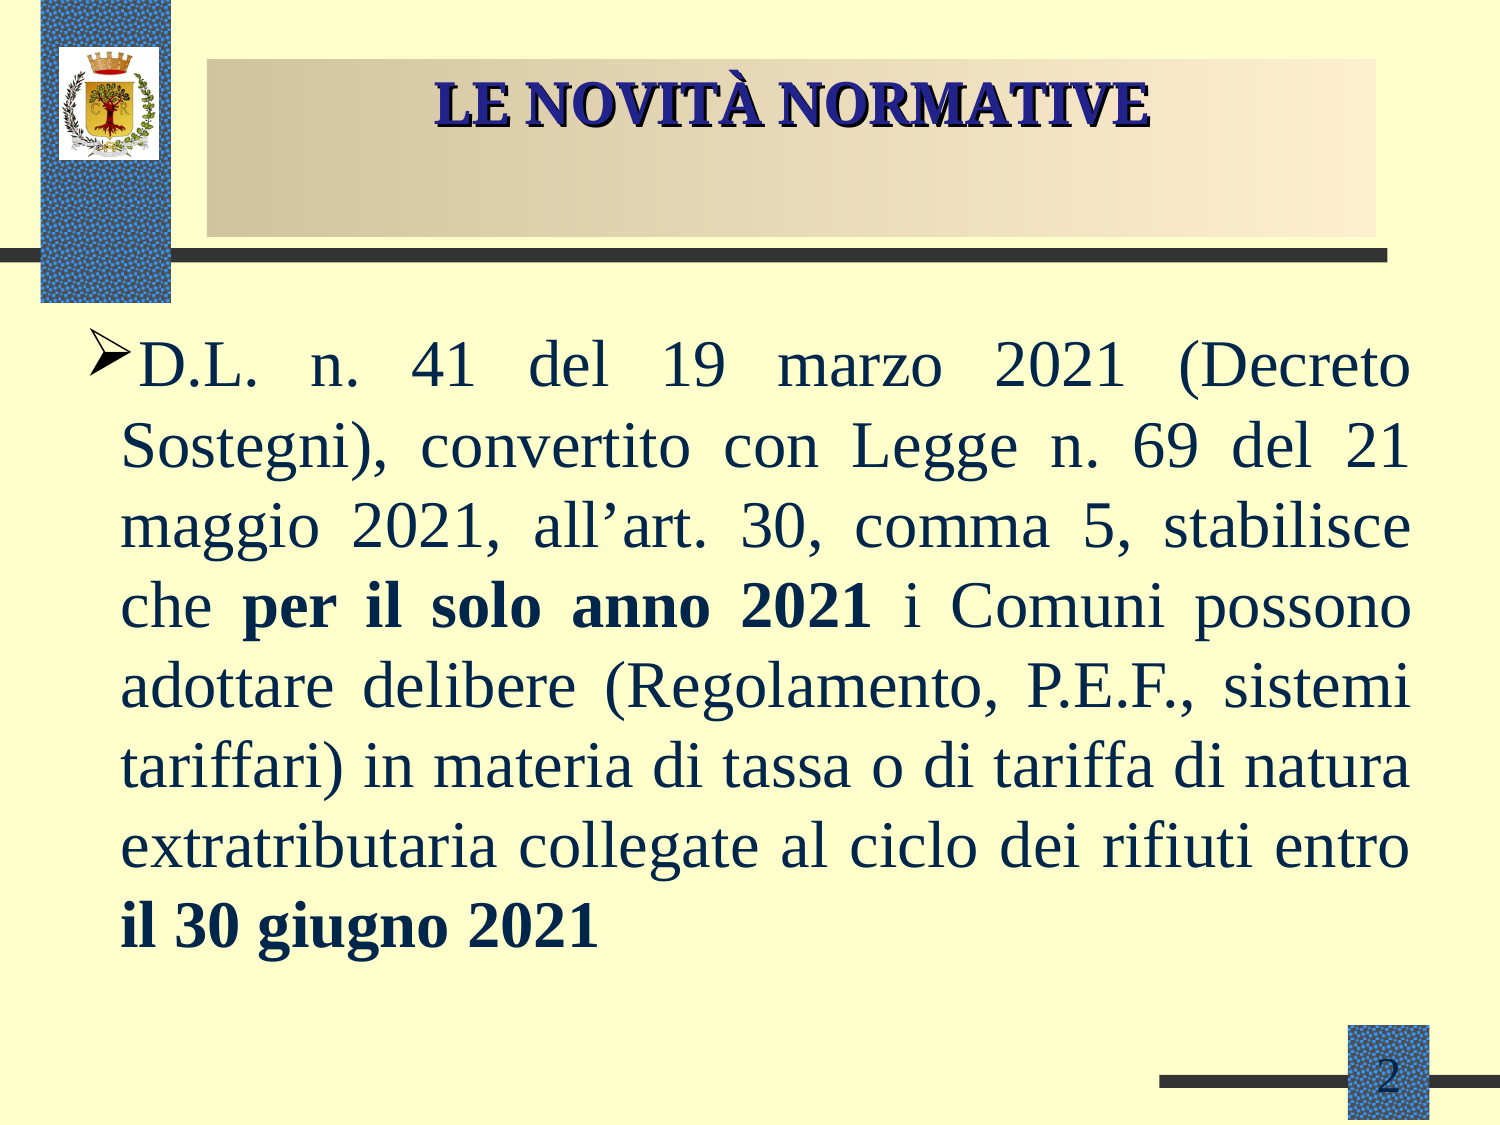

LE NOVITÀ NORMATIVE
# D.L. n. 41 del 19 marzo 2021 (Decreto Sostegni), convertito con Legge n. 69 del 21 maggio 2021, all’art. 30, comma 5, stabilisce che per il solo anno 2021 i Comuni possono adottare delibere (Regolamento, P.E.F., sistemi tariffari) in materia di tassa o di tariffa di natura extratributaria collegate al ciclo dei rifiuti entro il 30 giugno 2021